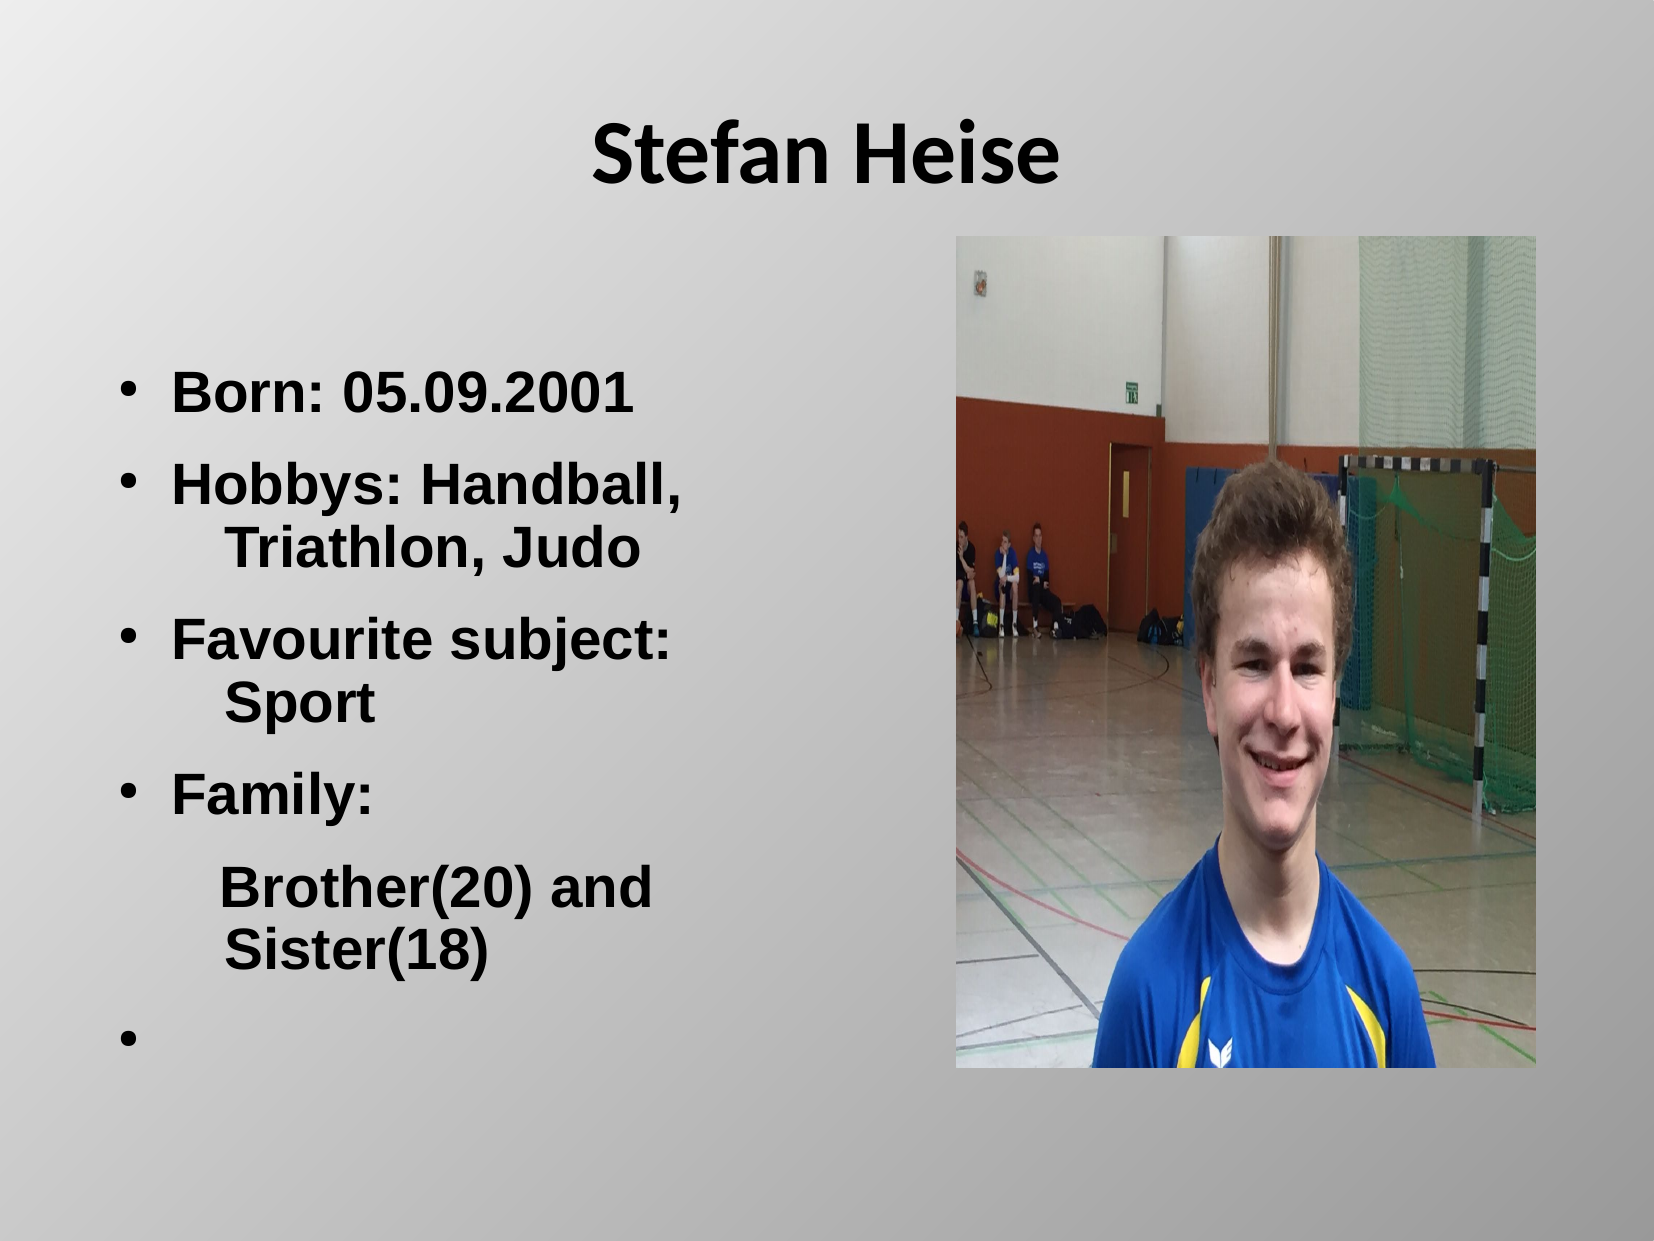

# Stefan Heise
Born: 05.09.2001
Hobbys: Handball, Triathlon, Judo
Favourite subject: Sport
Family:
 Brother(20) and Sister(18)